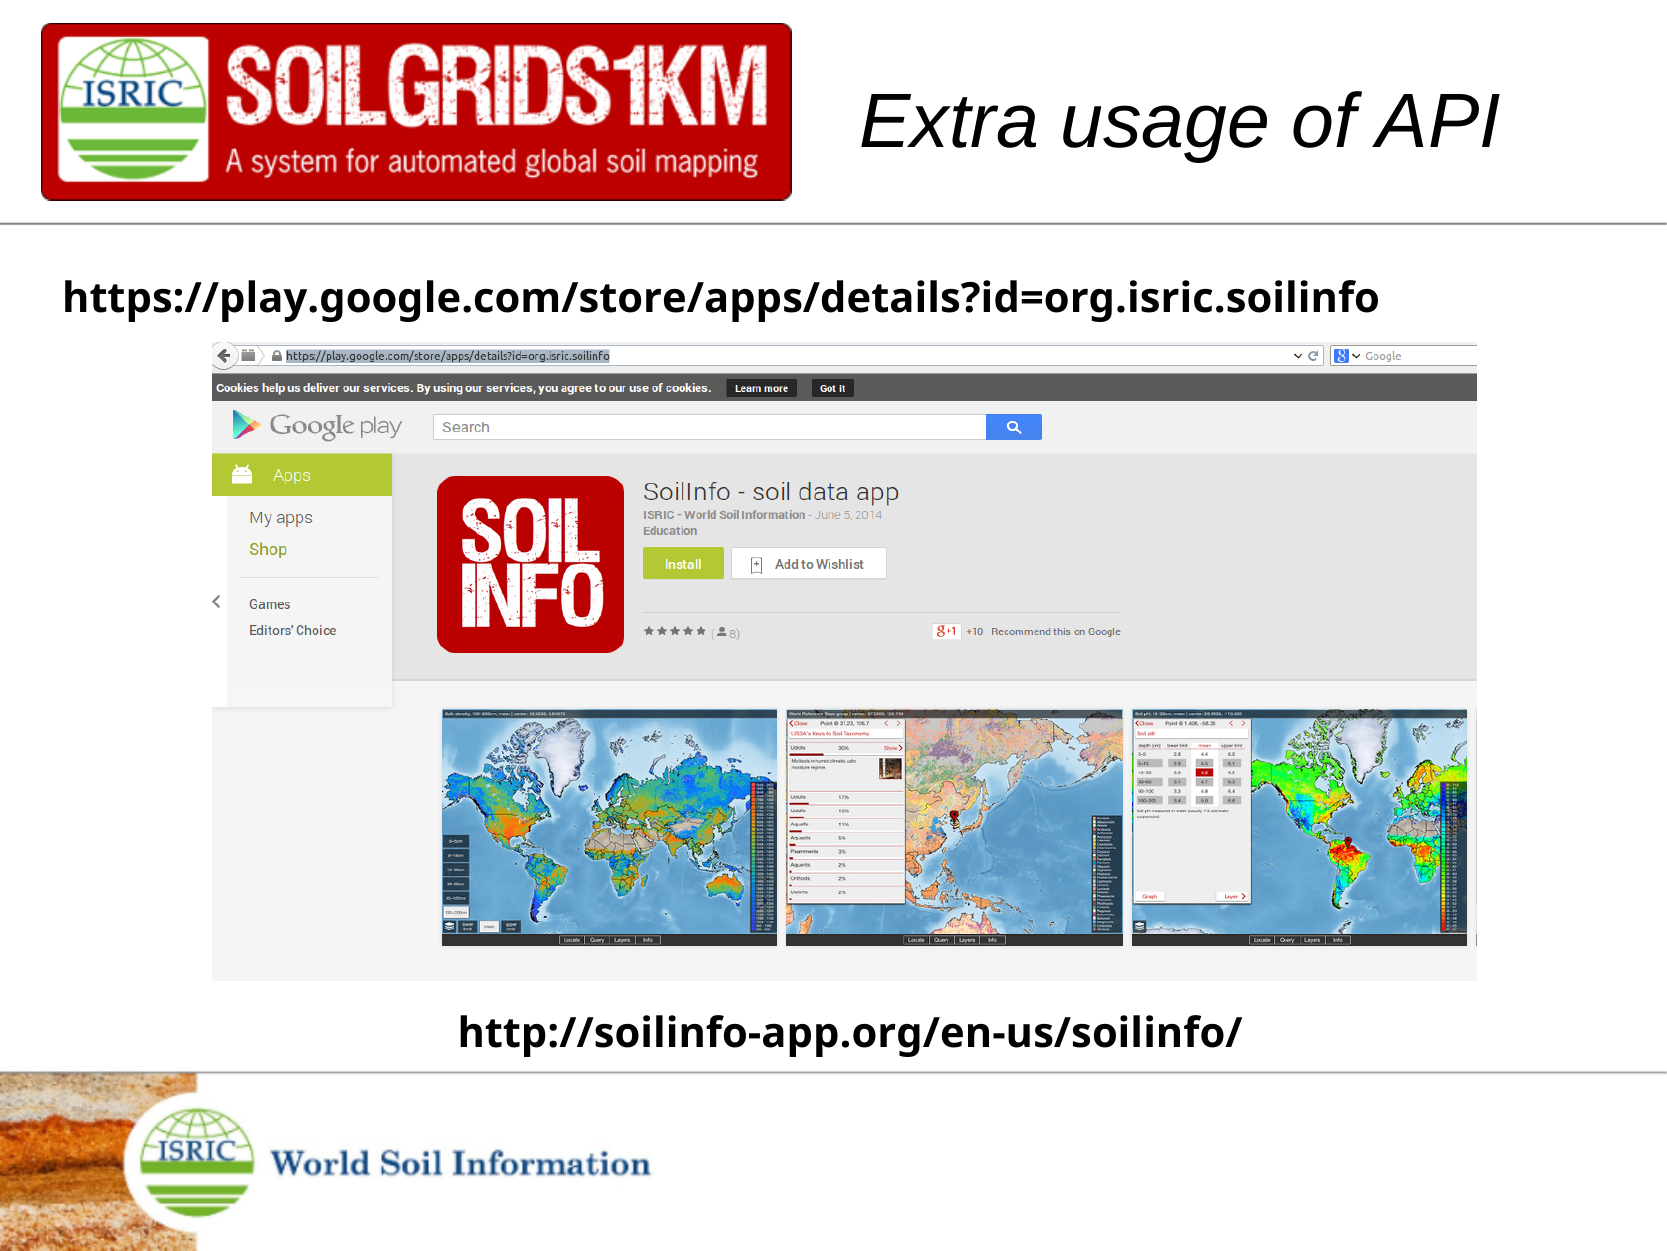

Extra usage of API
https://play.google.com/store/apps/details?id=org.isric.soilinfo
http://soilinfo-app.org/en-us/soilinfo/
#